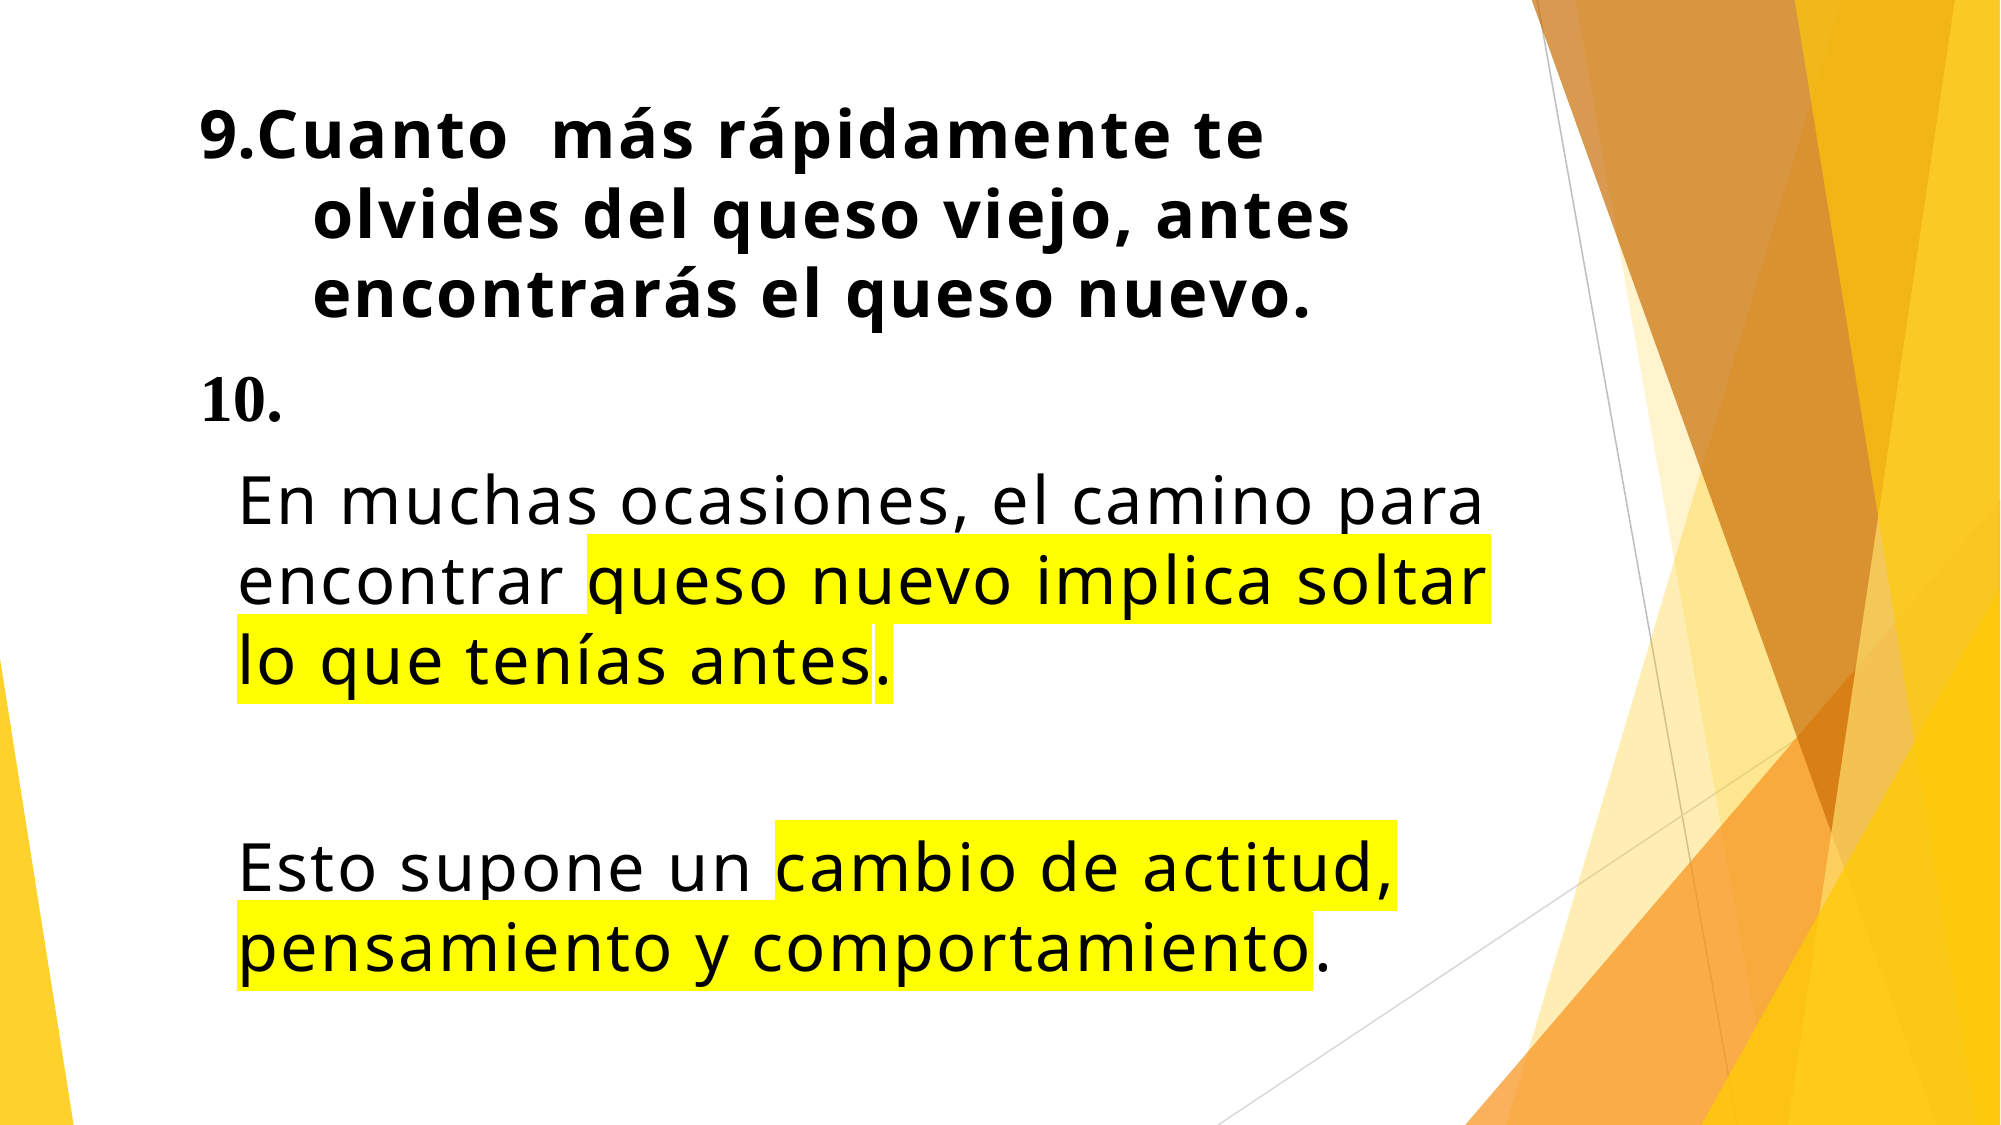

Cuanto más rápidamente te olvides del queso viejo, antes encontrarás el queso nuevo.
En muchas ocasiones, el camino para encontrar queso nuevo implica soltar lo que tenías antes.
Esto supone un cambio de actitud, pensamiento y comportamiento.